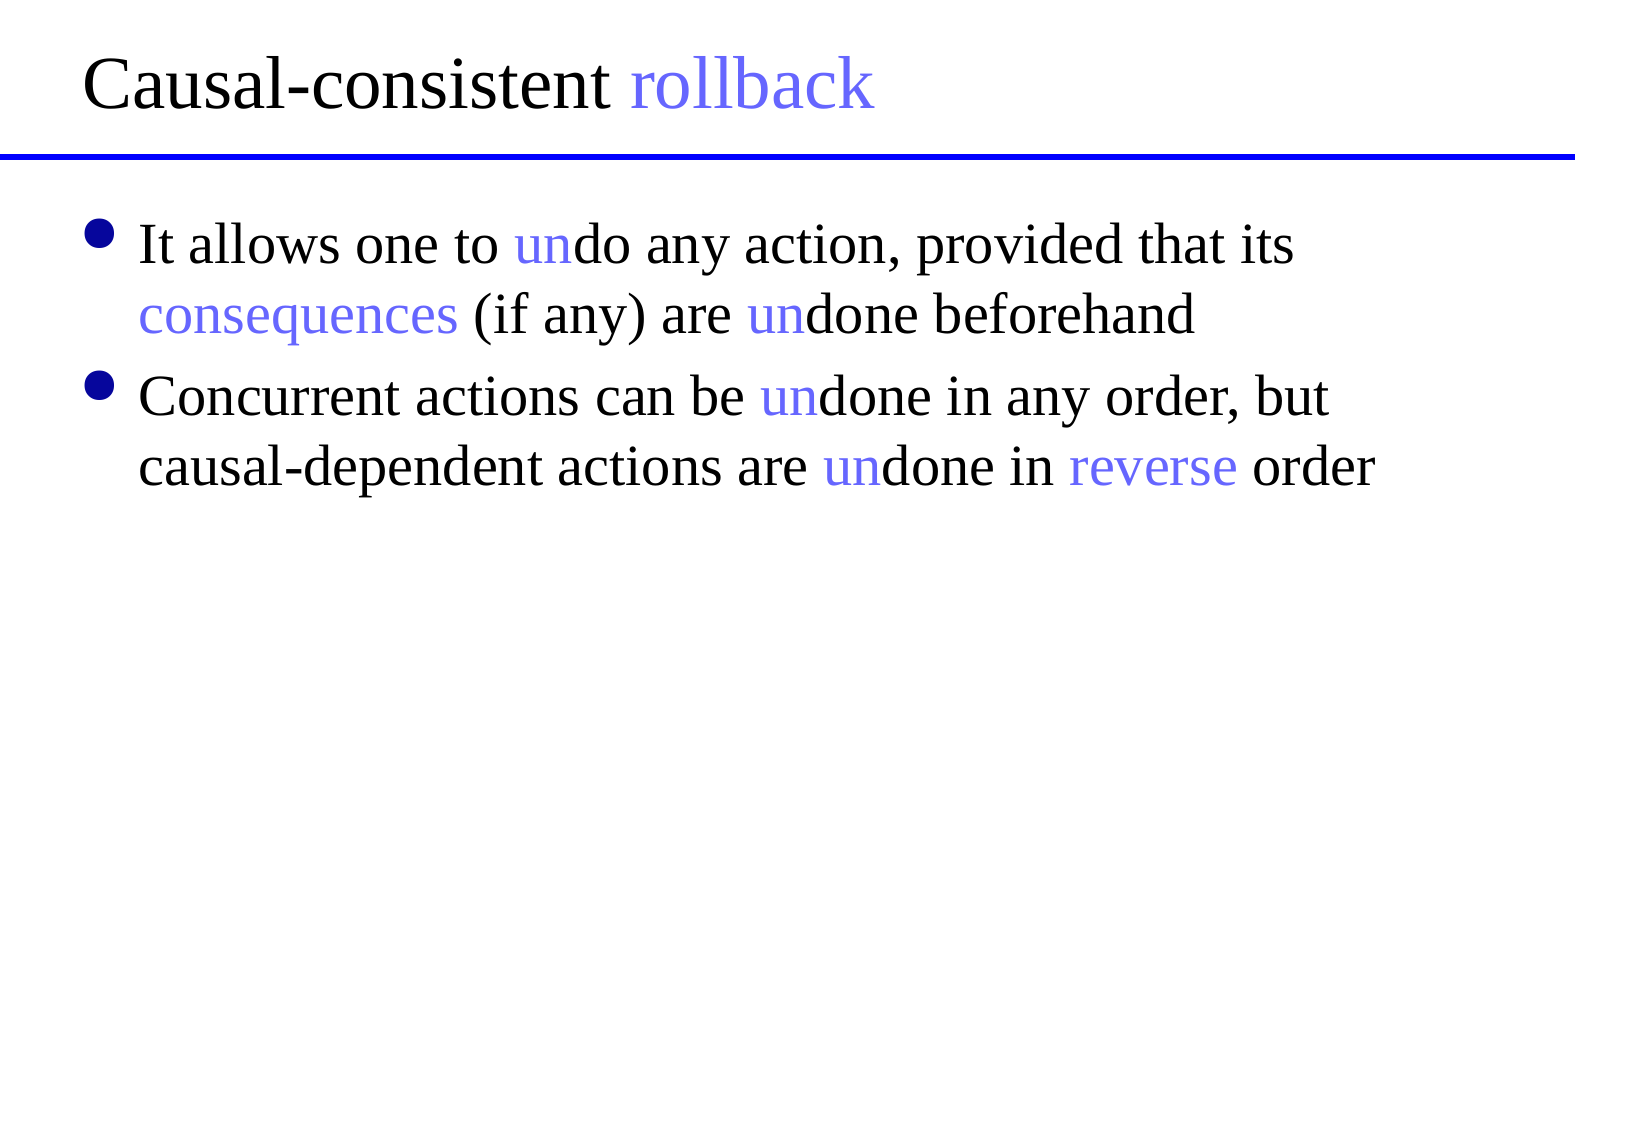

# Causal-consistent rollback
It allows one to undo any action, provided that its consequences (if any) are undone beforehand
Concurrent actions can be undone in any order, but causal-dependent actions are undone in reverse order